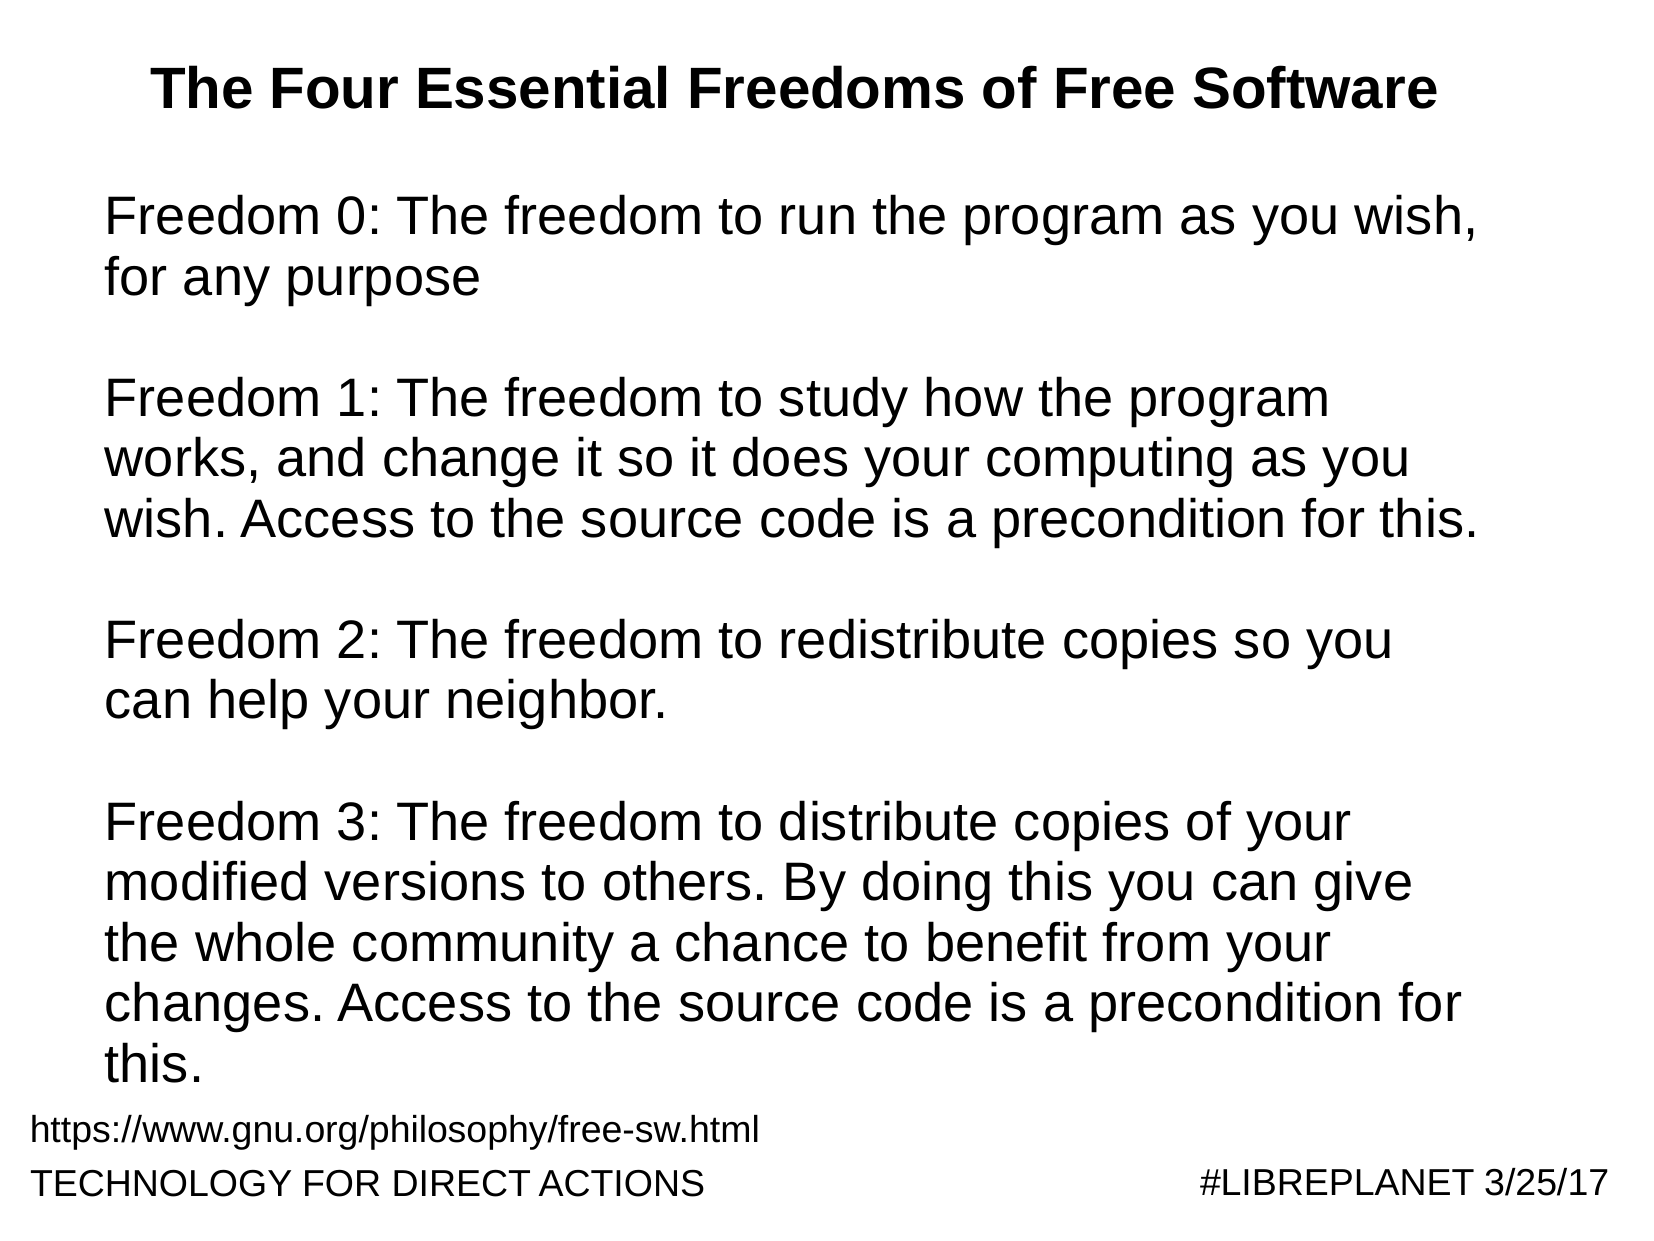

The Four Essential Freedoms of Free Software
Freedom 0: The freedom to run the program as you wish, for any purpose
Freedom 1: The freedom to study how the program works, and change it so it does your computing as you wish. Access to the source code is a precondition for this.
Freedom 2: The freedom to redistribute copies so you can help your neighbor.
Freedom 3: The freedom to distribute copies of your modified versions to others. By doing this you can give the whole community a chance to benefit from your changes. Access to the source code is a precondition for this.
https://www.gnu.org/philosophy/free-sw.html
# TECHNOLOGY FOR DIRECT ACTIONS
#LIBREPLANET 3/25/17